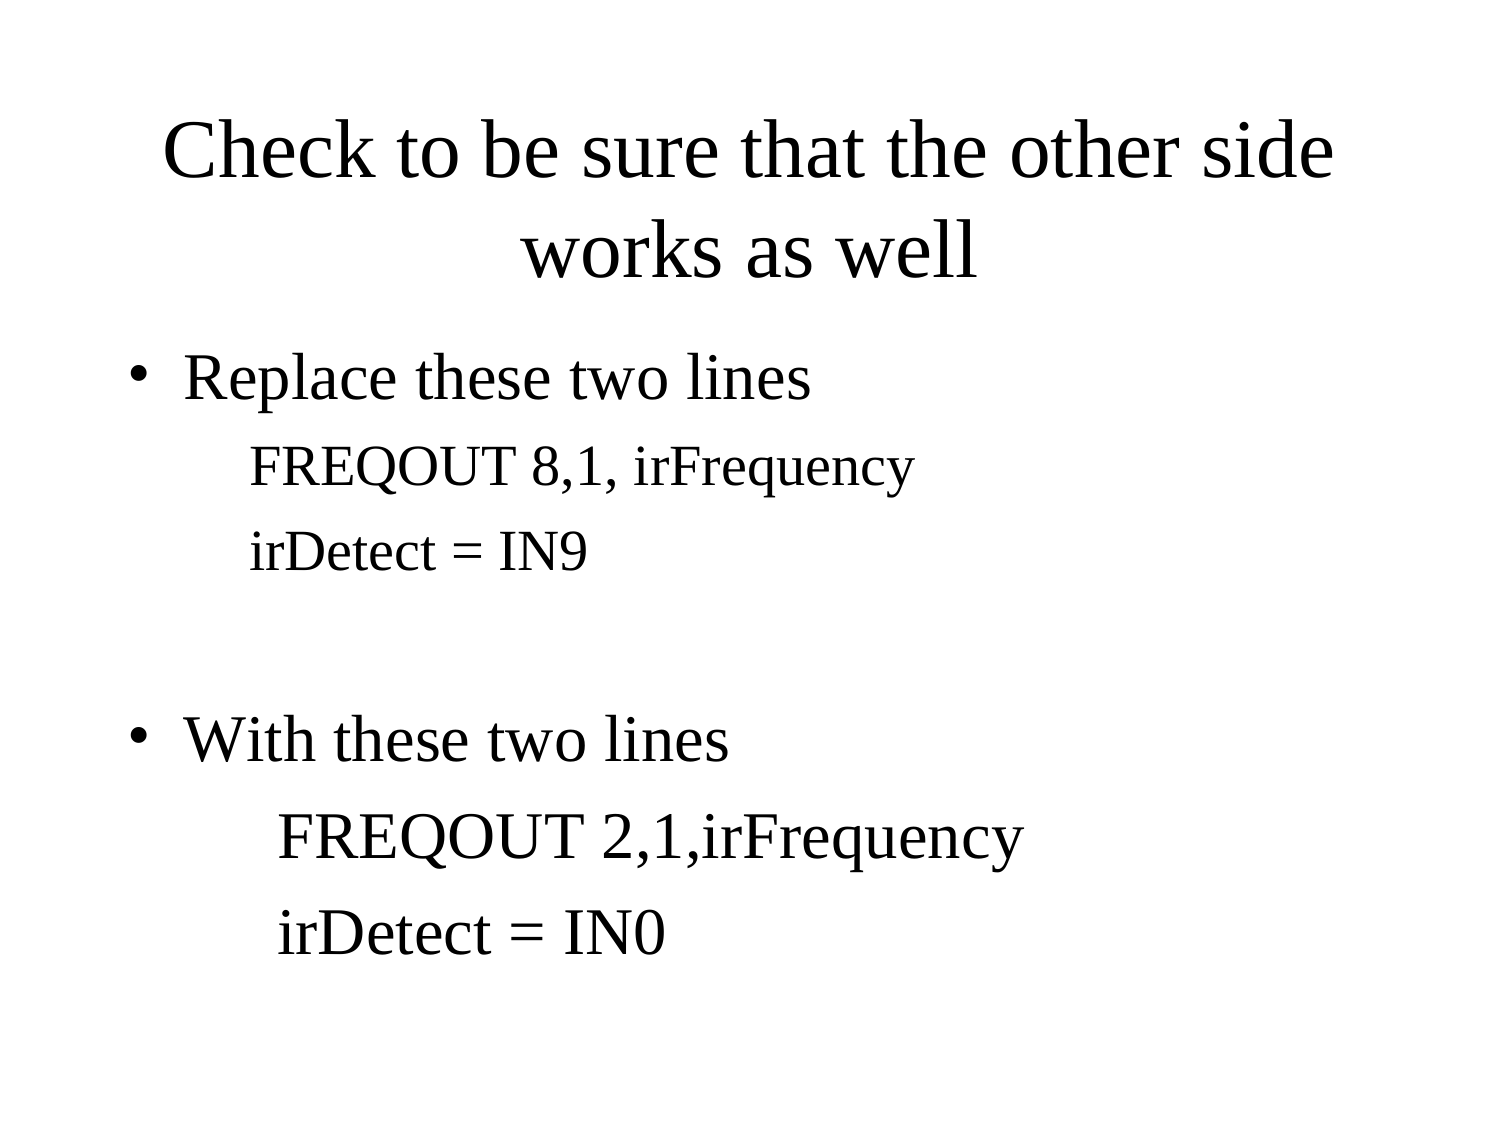

# Check to be sure that the other side works as well
Replace these two lines
	FREQOUT 8,1, irFrequency
	irDetect = IN9
With these two lines
		FREQOUT 2,1,irFrequency
		irDetect = IN0